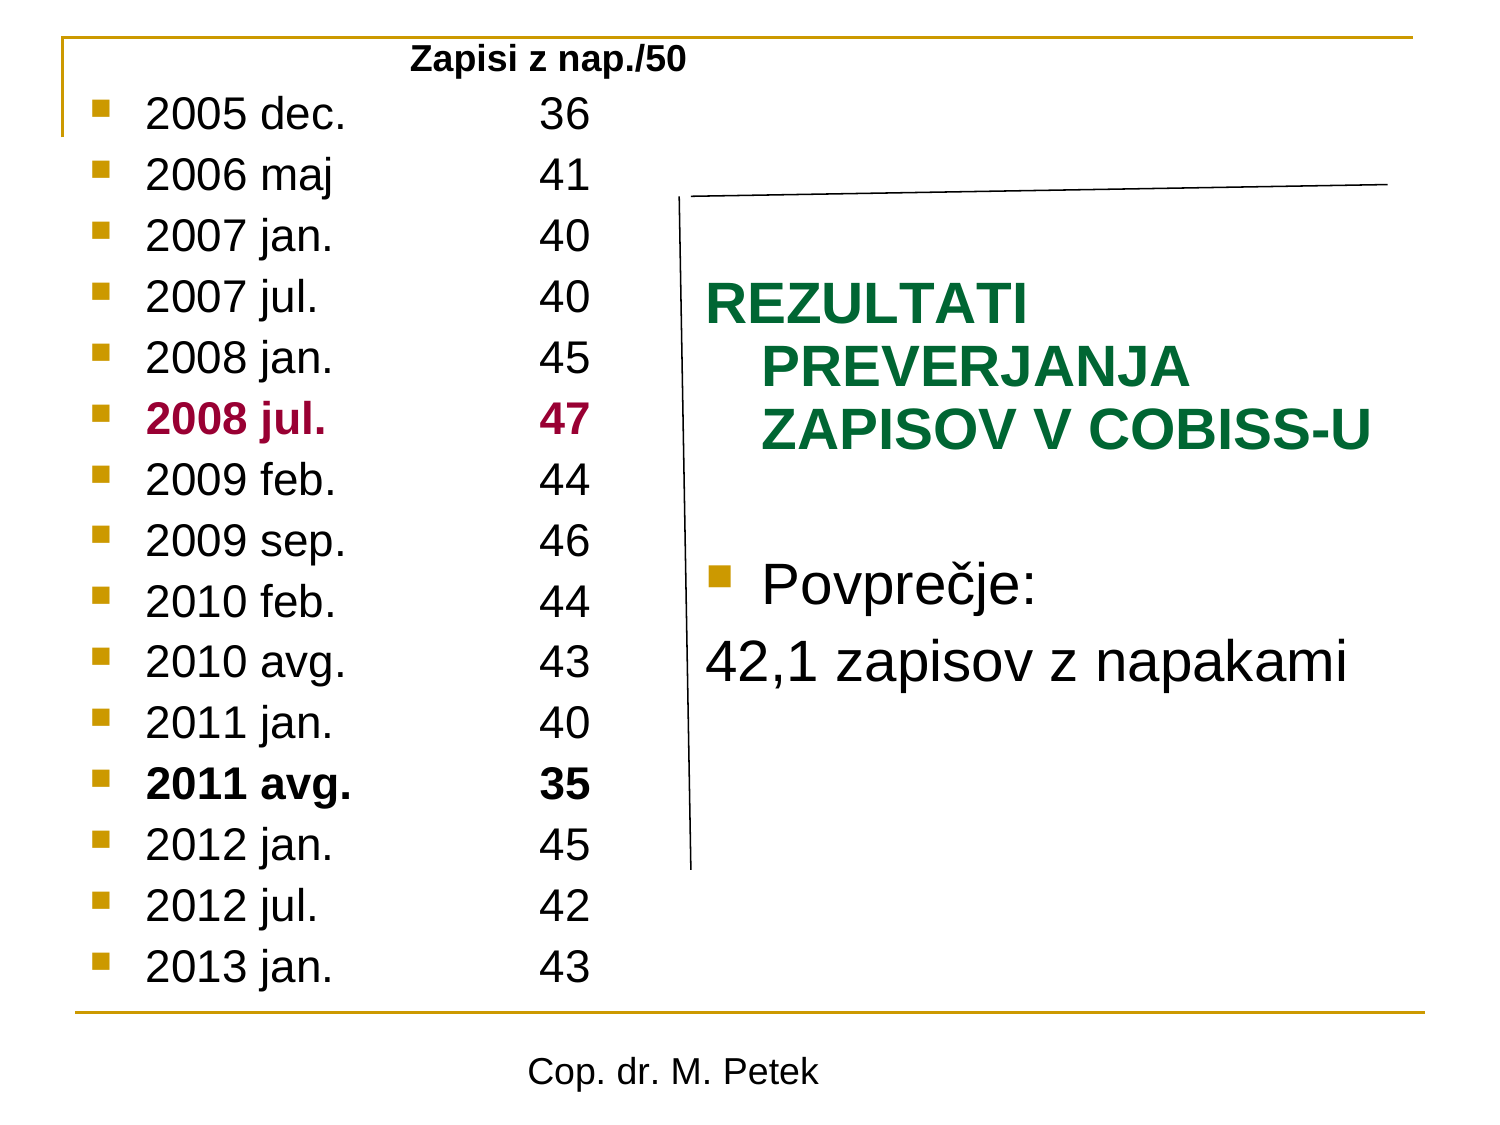

# Zapisi z nap./50
2005 dec.		36
2006 maj		41
2007 jan.		40
2007 jul.		40
2008 jan.		45
2008 jul.		47
2009 feb.		44
2009 sep.		46
2010 feb.		44
2010 avg.		43
2011 jan.		40
2011 avg.		35
2012 jan.		45
2012 jul.		42
2013 jan.		43
REZULTATI PREVERJANJA ZAPISOV V COBISS-U
Povprečje:
42,1 zapisov z napakami
Cop. dr. M. Petek